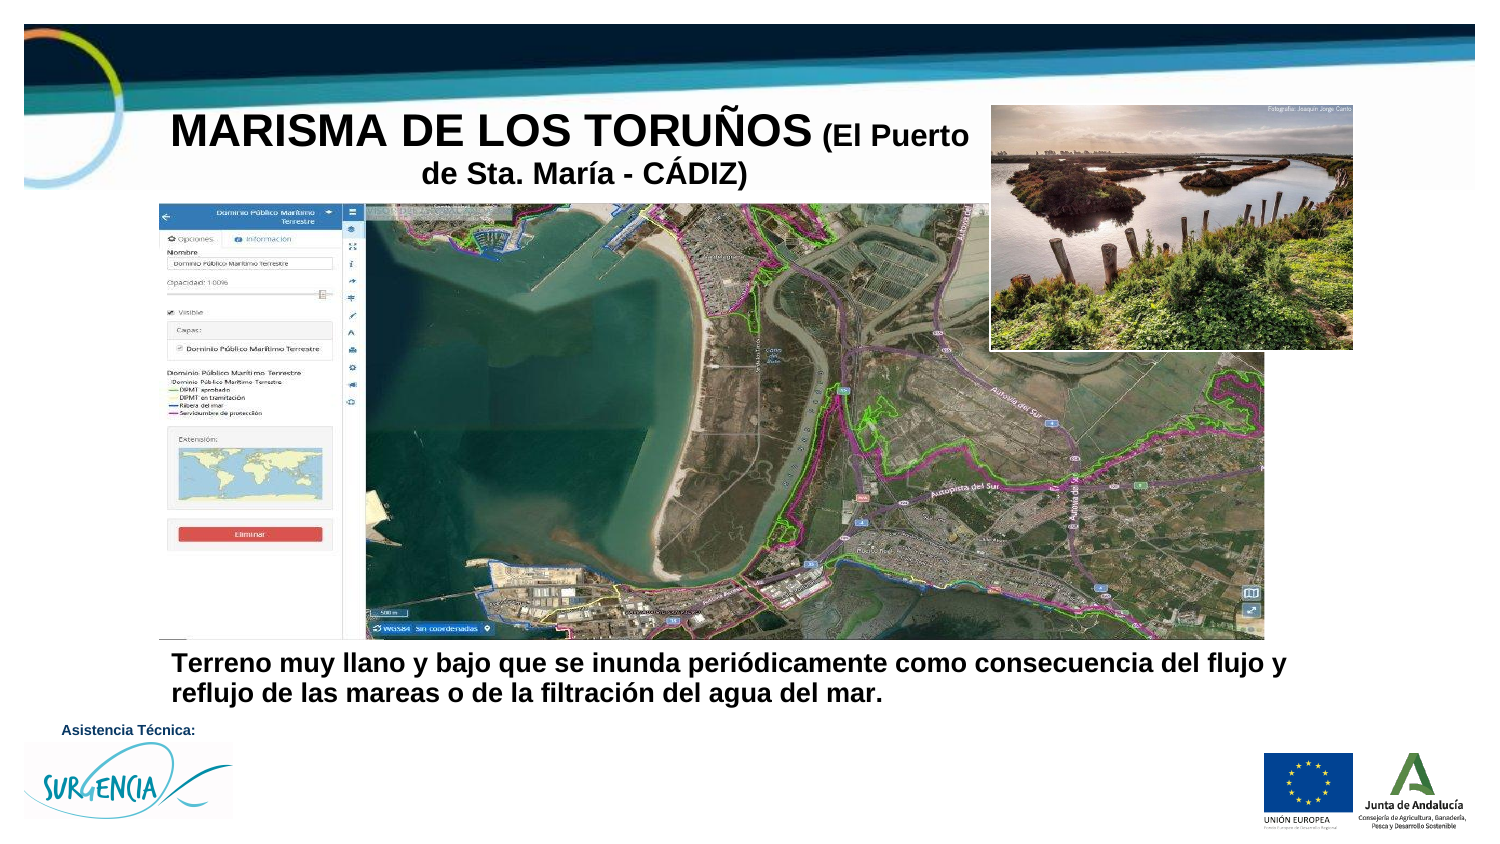

Asistencia Técnica:
MARISMA DE LOS TORUÑOS (El Puerto de Sta. María - CÁDIZ)
Terreno muy llano y bajo que se inunda periódicamente como consecuencia del flujo y reflujo de las mareas o de la filtración del agua del mar.